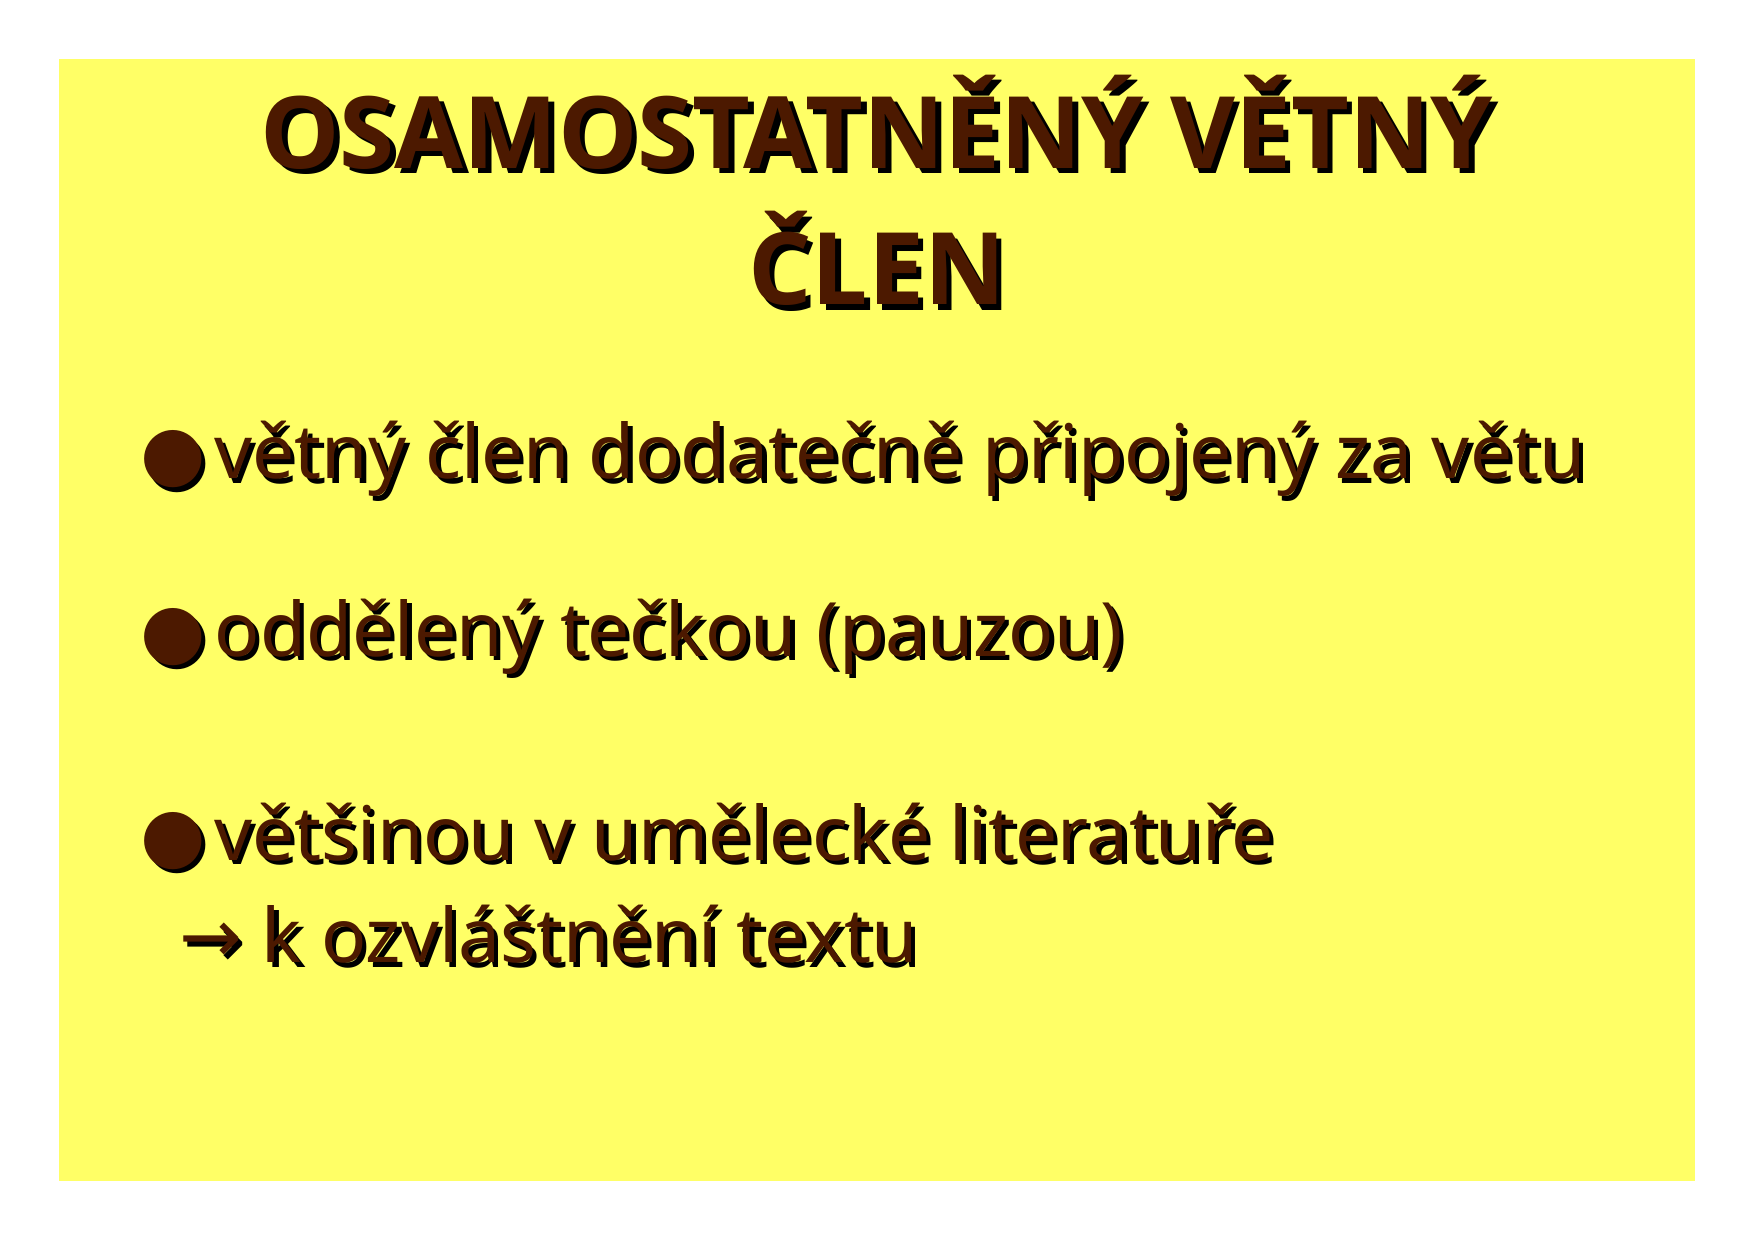

# OSAMOSTATNĚNÝ VĚTNÝ ČLEN
●	větný člen dodatečně připojený za větu
●	oddělený tečkou (pauzou)
●	většinou v umělecké literatuře → k ozvláštnění textu